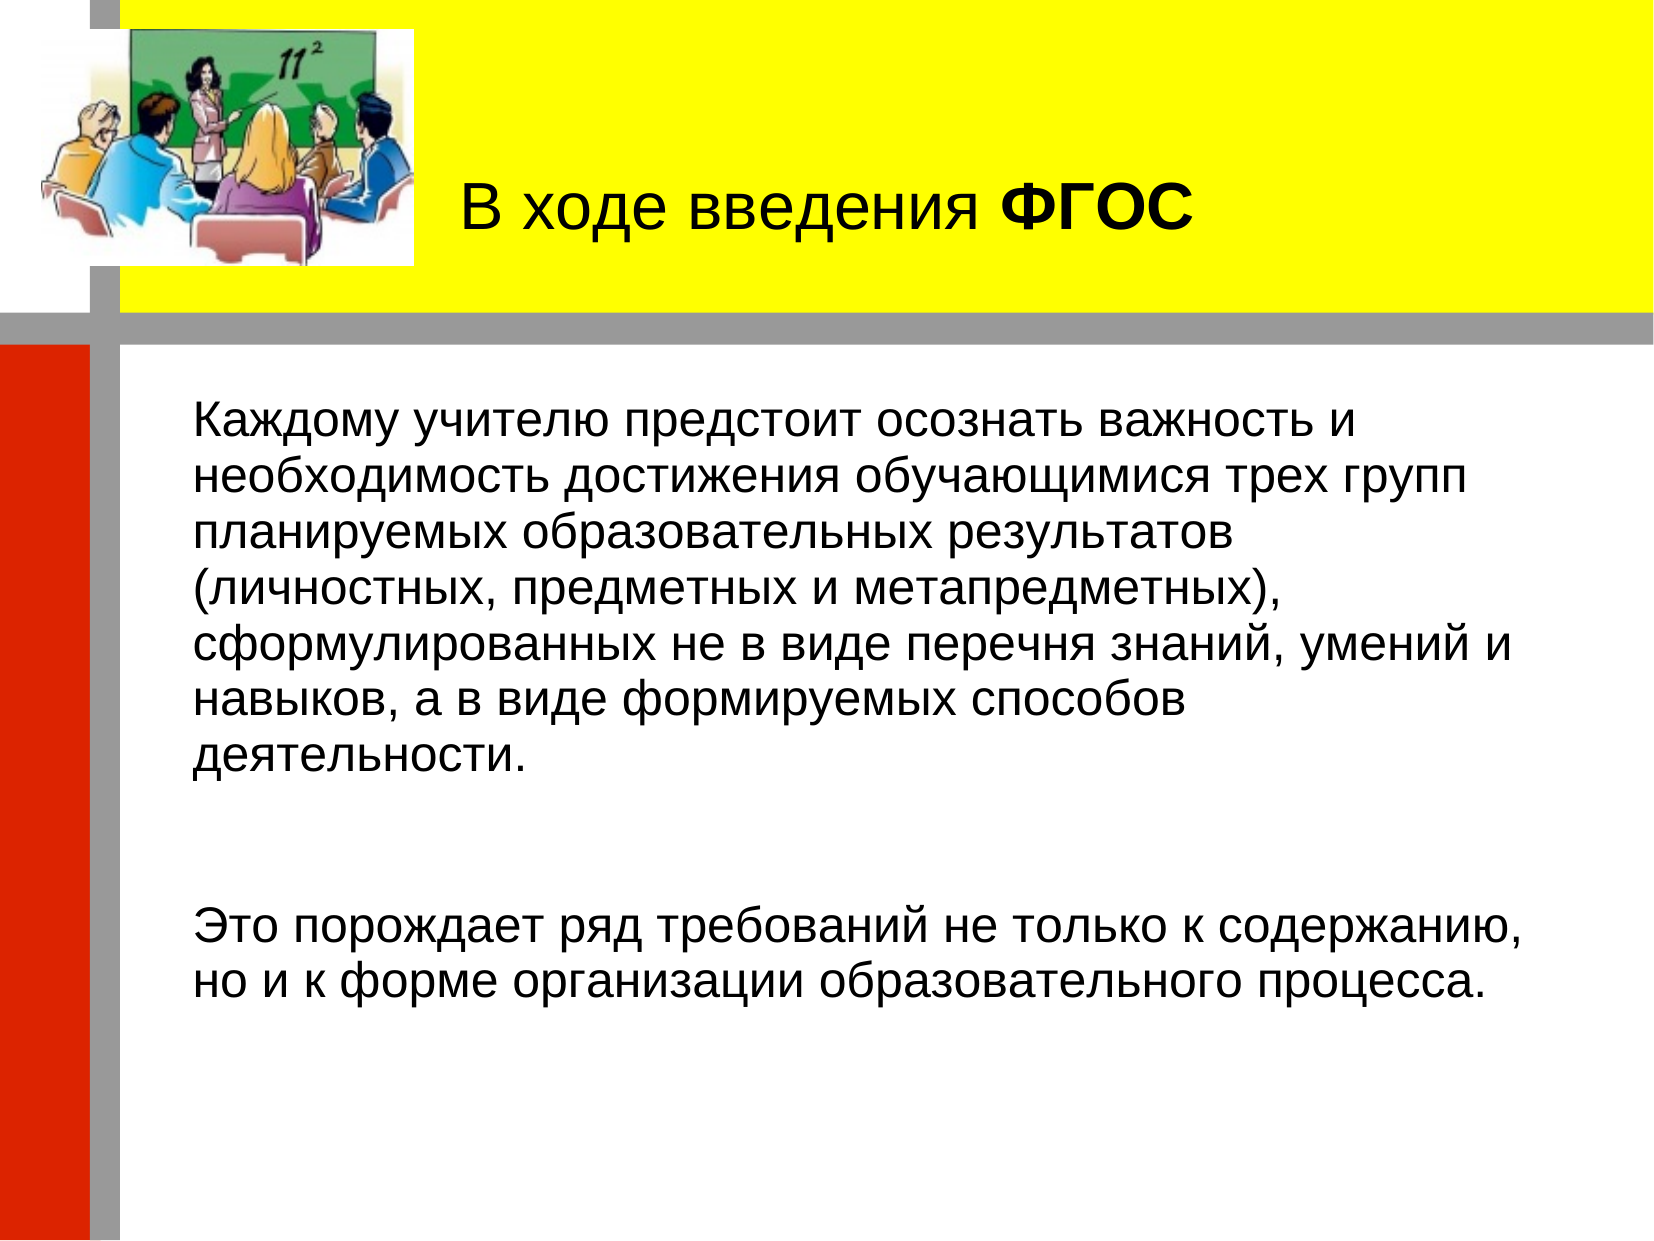

# В ходе введения ФГОС
Каждому учителю предстоит осознать важность и необходимость достижения обучающимися трех групп планируемых образовательных результатов (личностных, предметных и метапредметных), сформулированных не в виде перечня знаний, умений и навыков, а в виде формируемых способов деятельности.
Это порождает ряд требований не только к содержанию, но и к форме организации образовательного процесса.